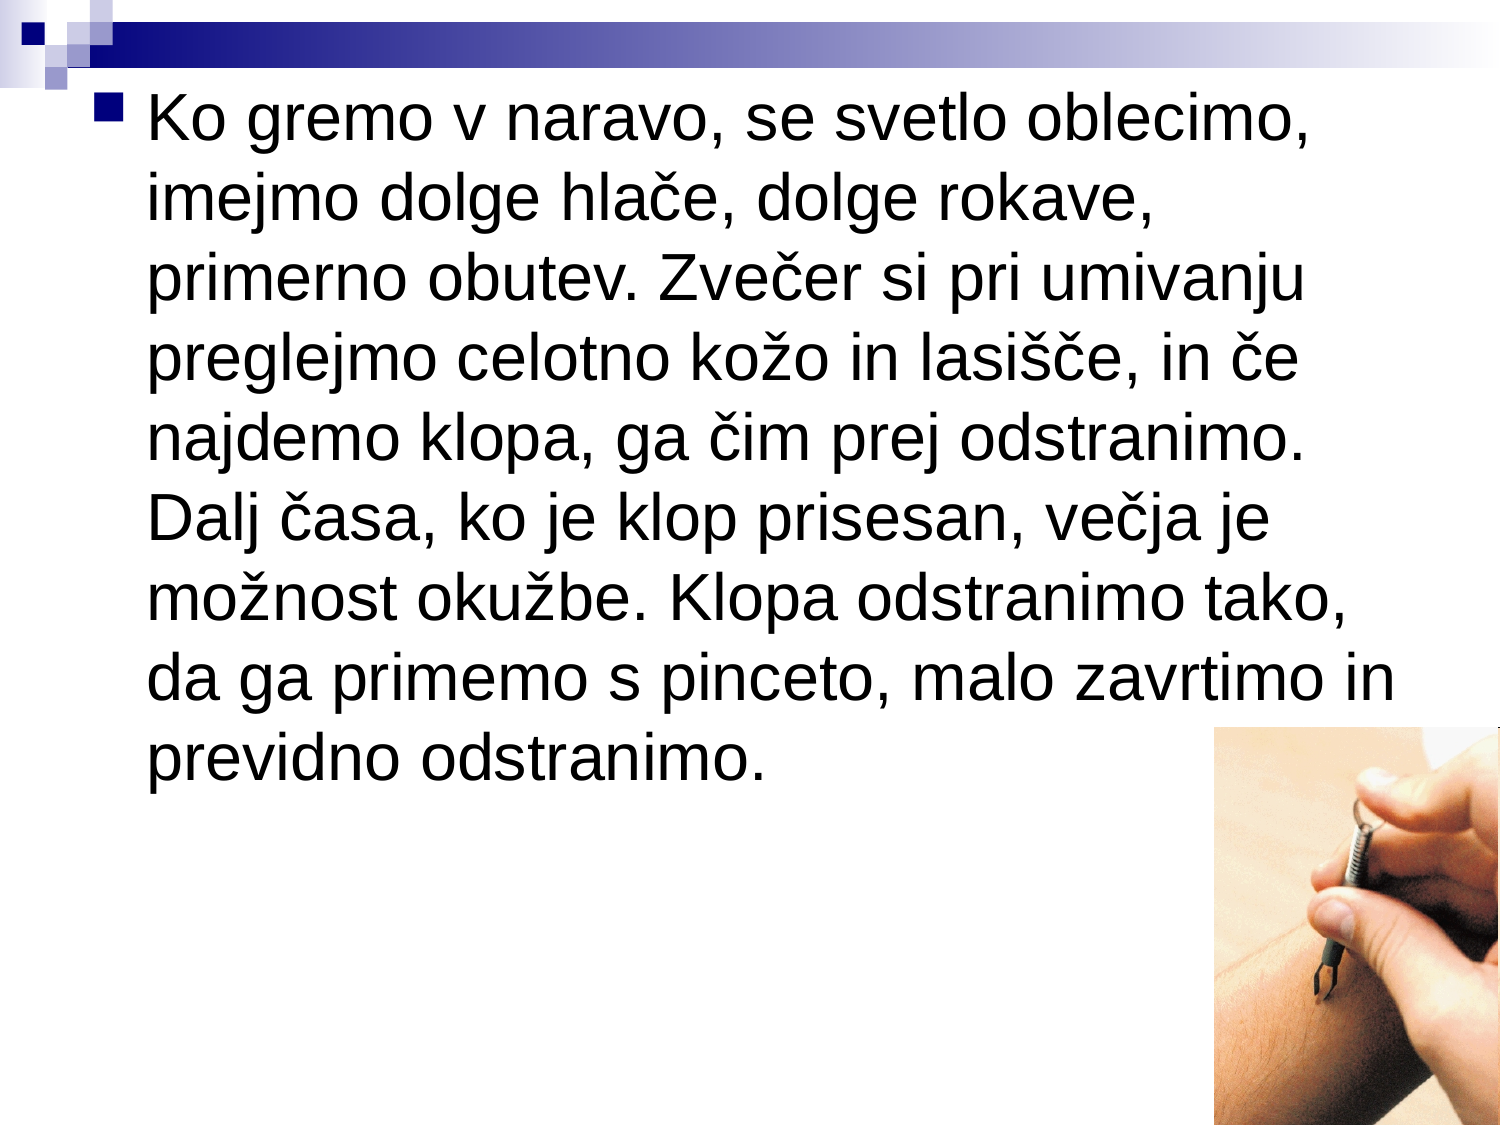

# Ko gremo v naravo, se svetlo oblecimo, imejmo dolge hlače, dolge rokave, primerno obutev. Zvečer si pri umivanju preglejmo celotno kožo in lasišče, in če najdemo klopa, ga čim prej odstranimo. Dalj časa, ko je klop prisesan, večja je možnost okužbe. Klopa odstranimo tako, da ga primemo s pinceto, malo zavrtimo in previdno odstranimo.